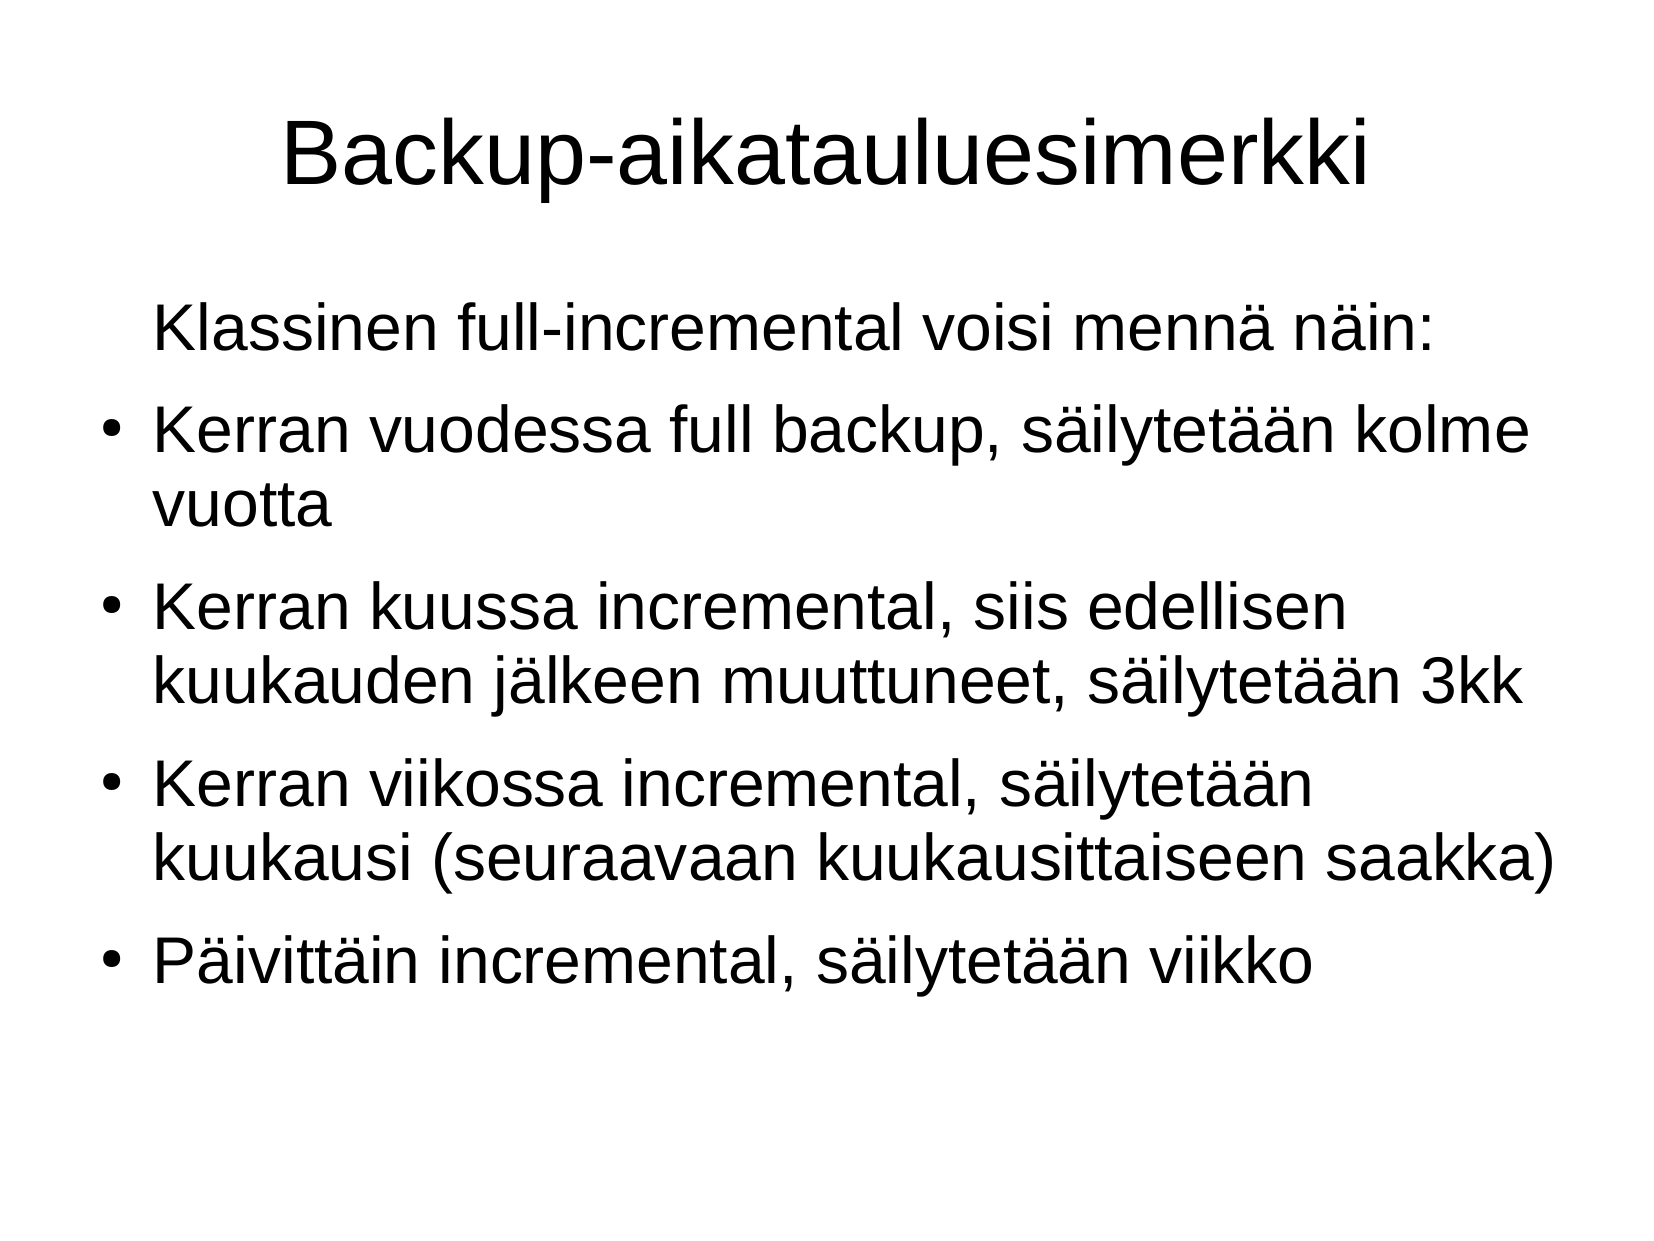

# Backup-aikatauluesimerkki
Klassinen full-incremental voisi mennä näin:
Kerran vuodessa full backup, säilytetään kolme vuotta
Kerran kuussa incremental, siis edellisen kuukauden jälkeen muuttuneet, säilytetään 3kk
Kerran viikossa incremental, säilytetään kuukausi (seuraavaan kuukausittaiseen saakka)
Päivittäin incremental, säilytetään viikko